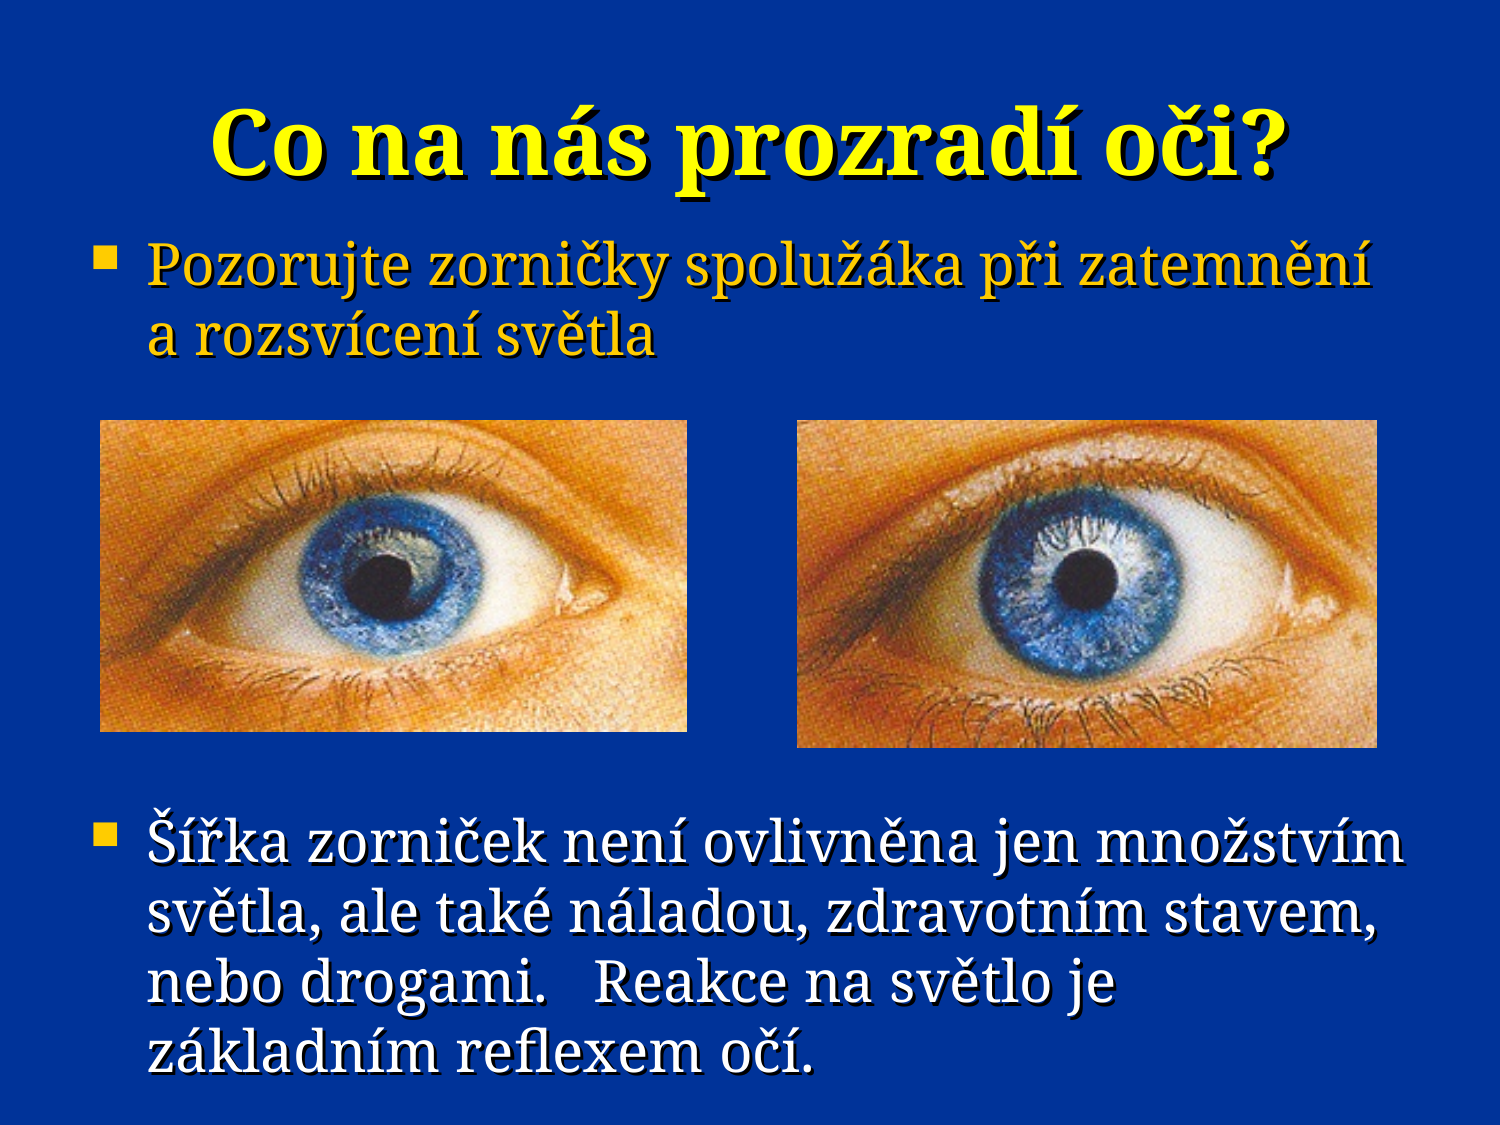

# Co na nás prozradí oči?
Pozorujte zorničky spolužáka při zatemnění a rozsvícení světla
Šířka zorniček není ovlivněna jen množstvím světla, ale také náladou, zdravotním stavem, nebo drogami. Reakce na světlo je základním reflexem očí.